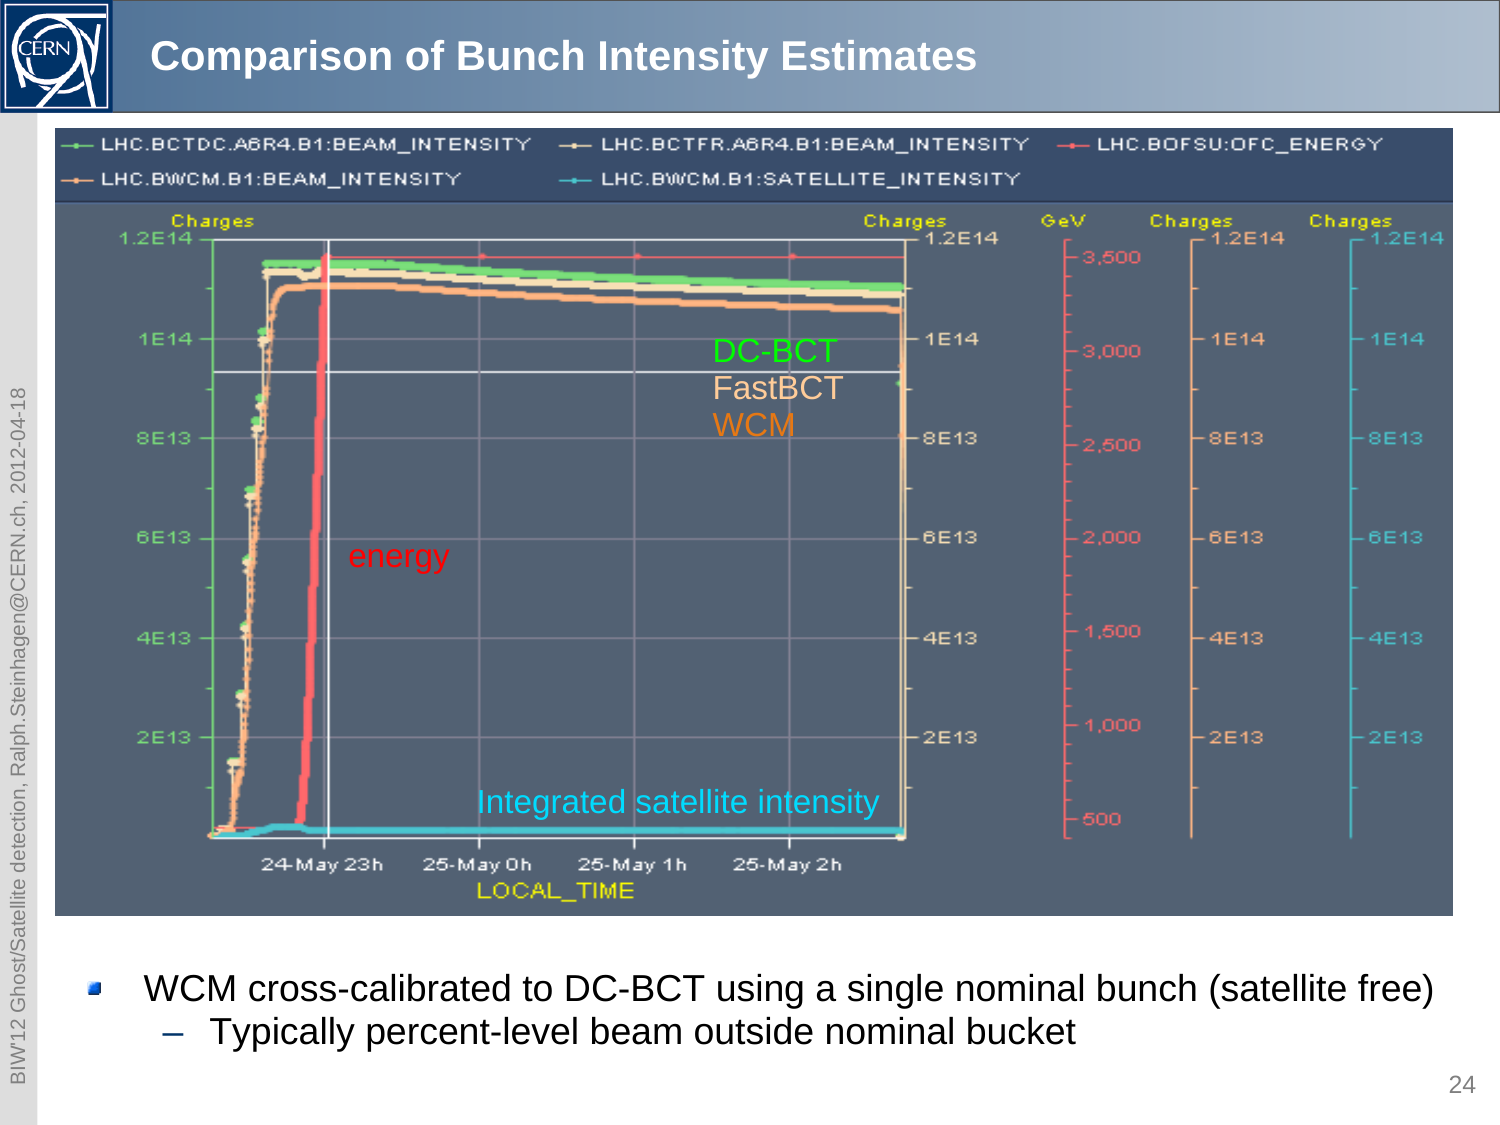

# Comparison of Bunch Intensity Estimates
DC-BCT
FastBCT
WCM
energy
Integrated satellite intensity
WCM cross-calibrated to DC-BCT using a single nominal bunch (satellite free)
Typically percent-level beam outside nominal bucket